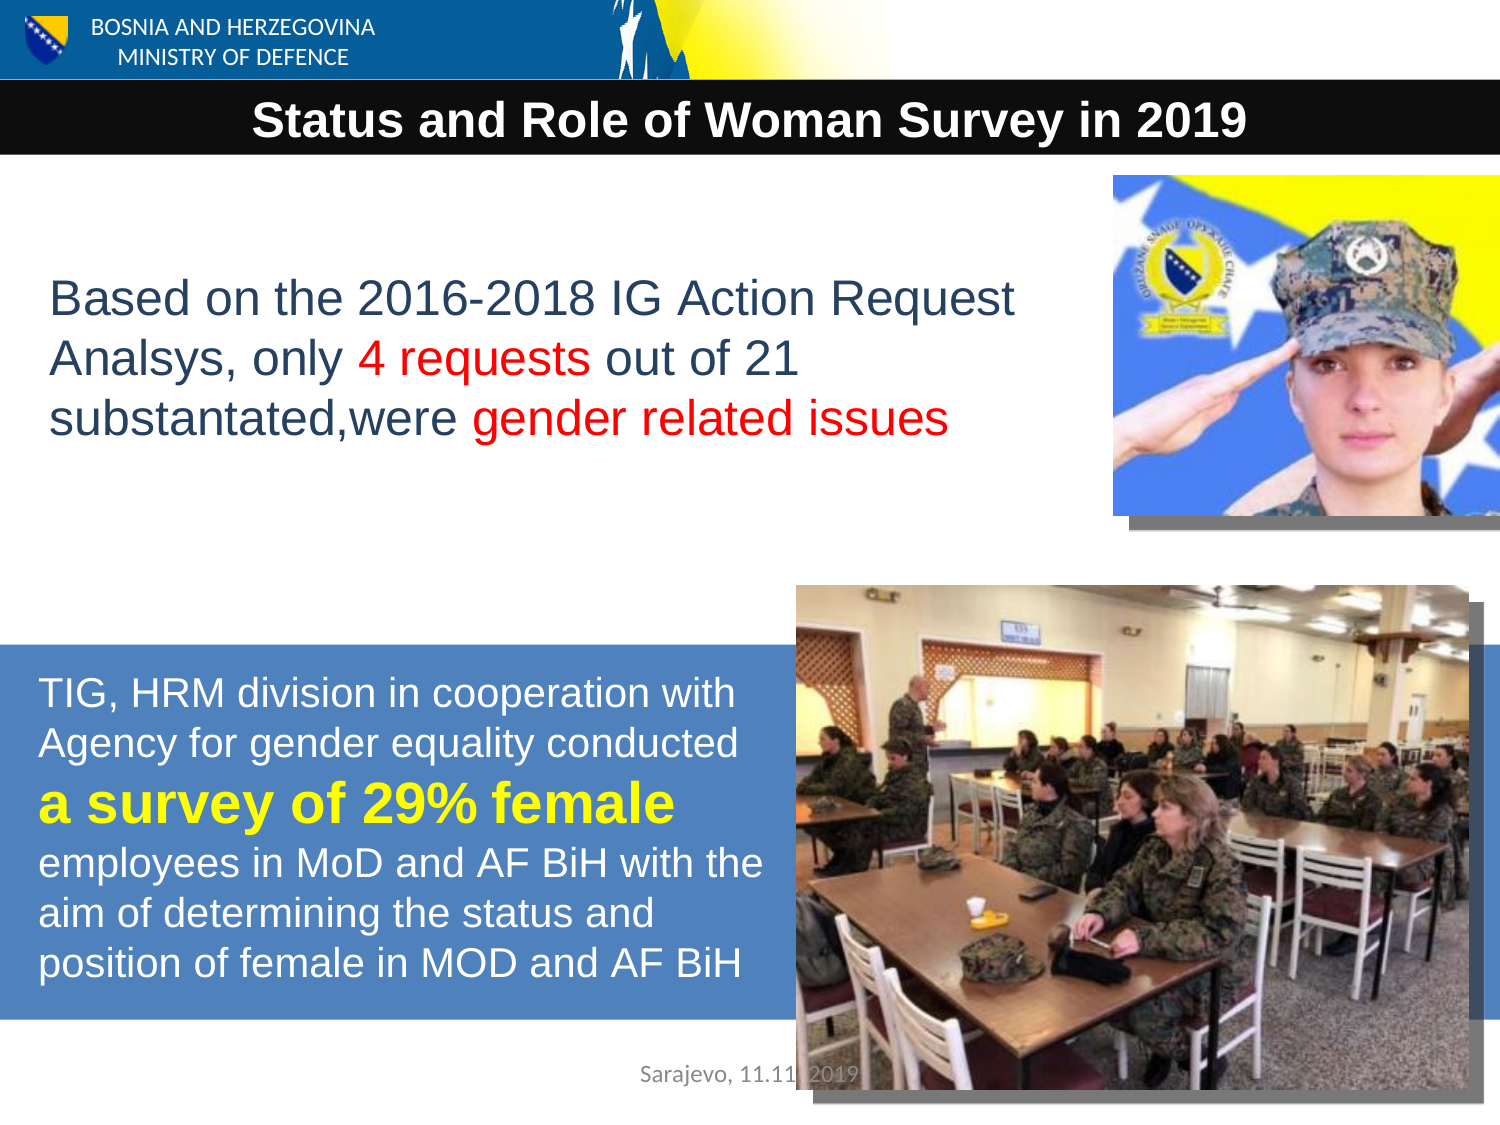

# Status and Role of Woman Survey in 2019
Based on the 2016-2018 IG Action Request Analsys, only 4 requests out of 21 substantated,were gender related issues
TIG, HRM division in cooperation with Agency for gender equality conducted
a survey of 29% female employees in MoD and AF BiH with the aim of determining the status and position of female in MOD and AF BiH
Sarajevo, 11.11. 2019